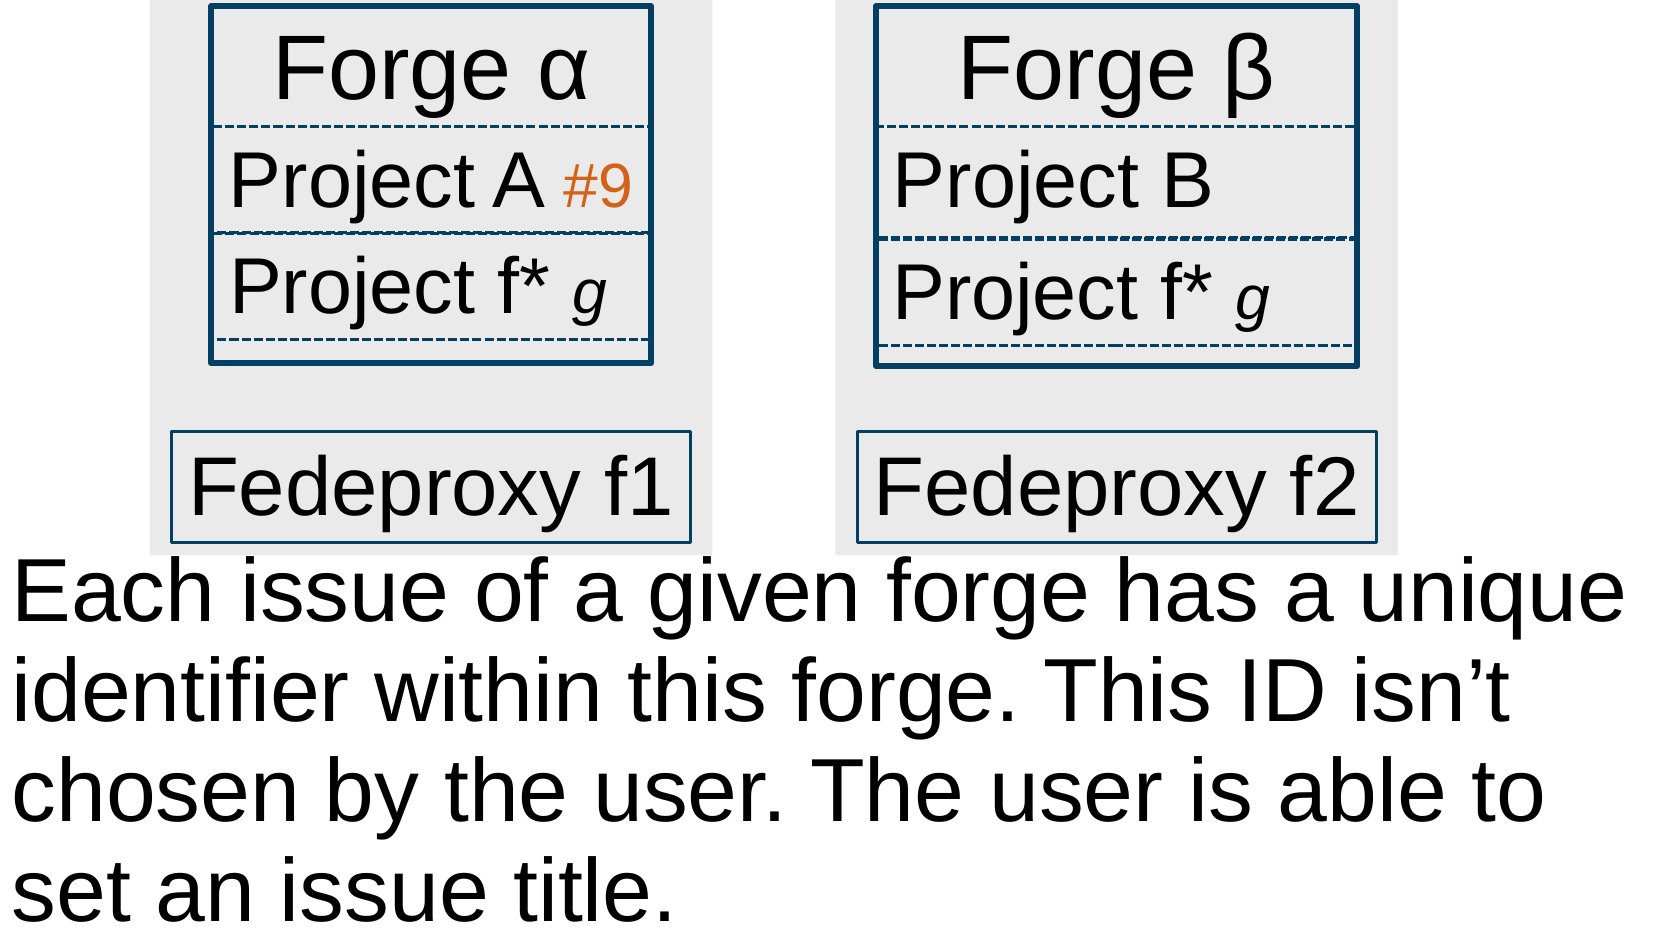

Forge α
Forge β
Project A #9
Project B
Project f* g
Project f* g
Fedeproxy f1
Fedeproxy f2
# Each issue of a given forge has a unique identifier within this forge. This ID isn’t chosen by the user. The user is able to set an issue title.